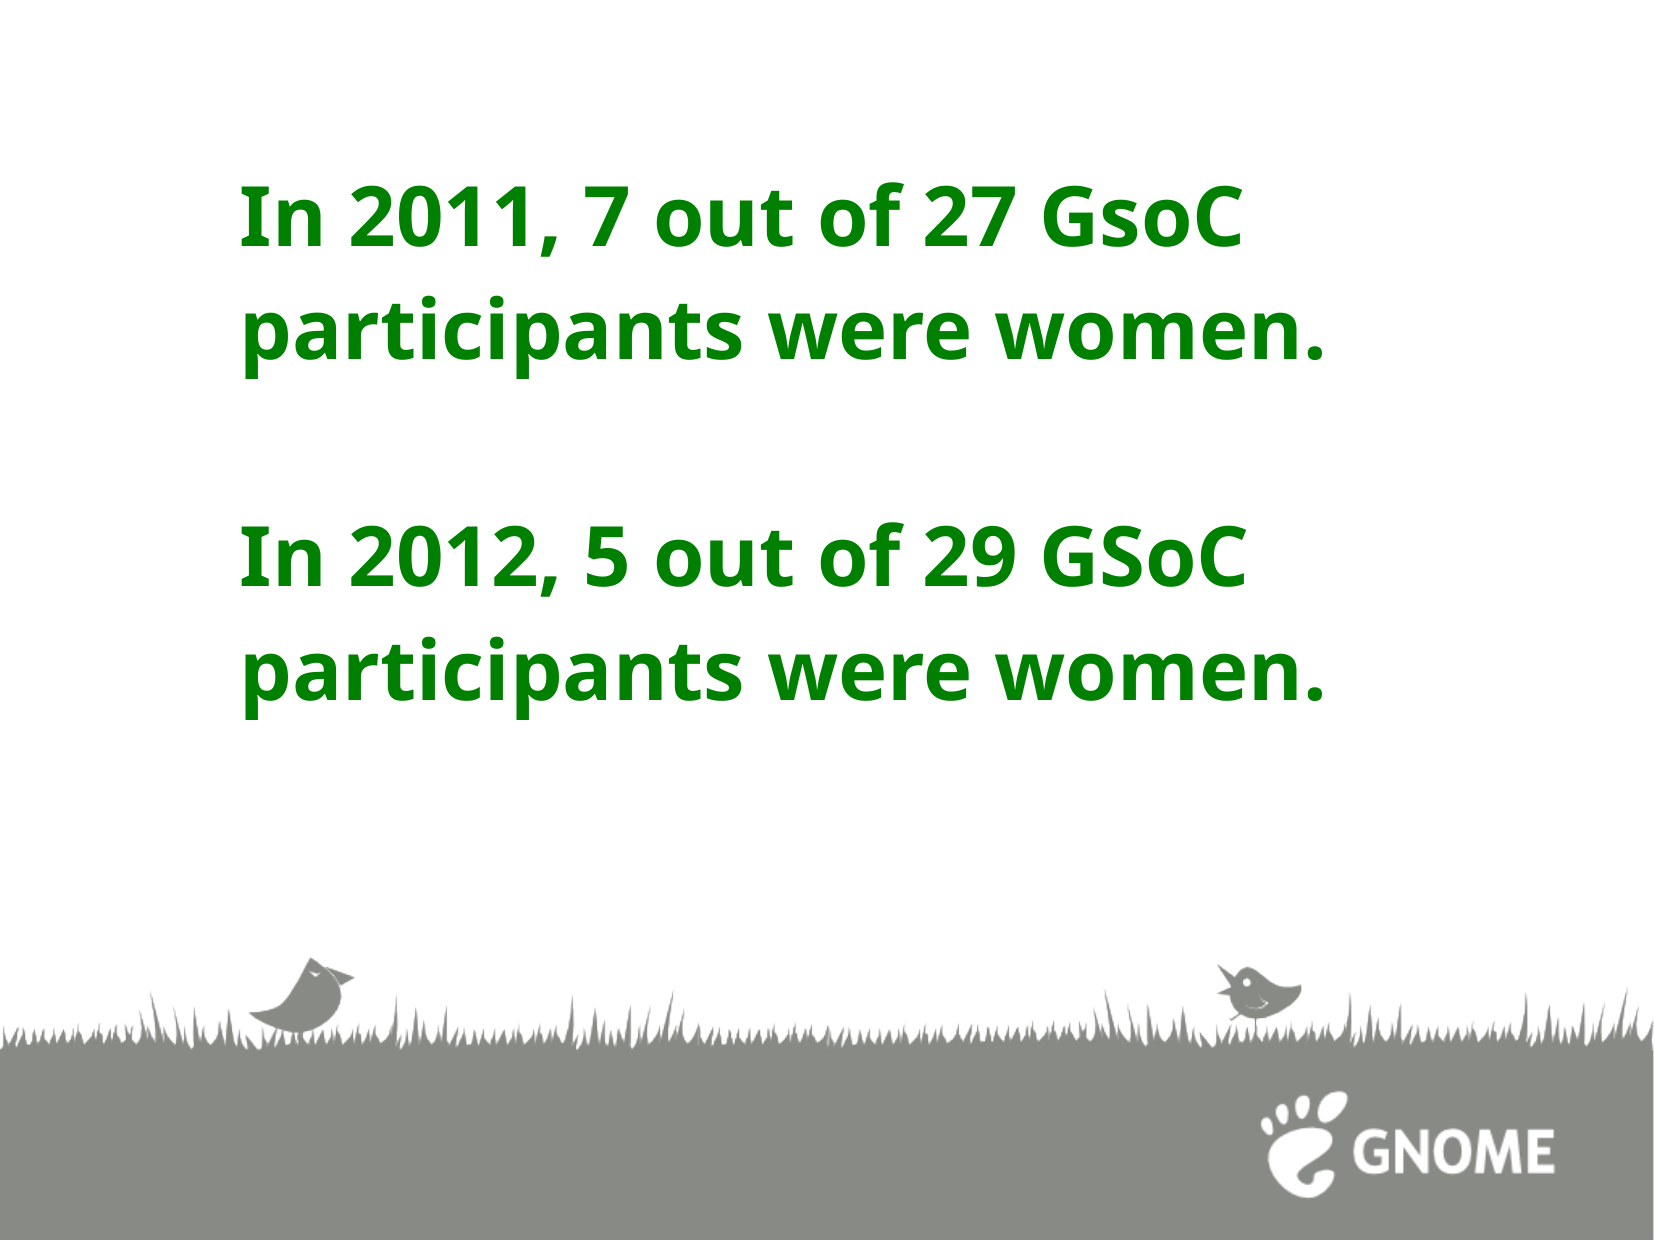

In 2011, 7 out of 27 GsoC participants were women.
In 2012, 5 out of 29 GSoC participants were women.